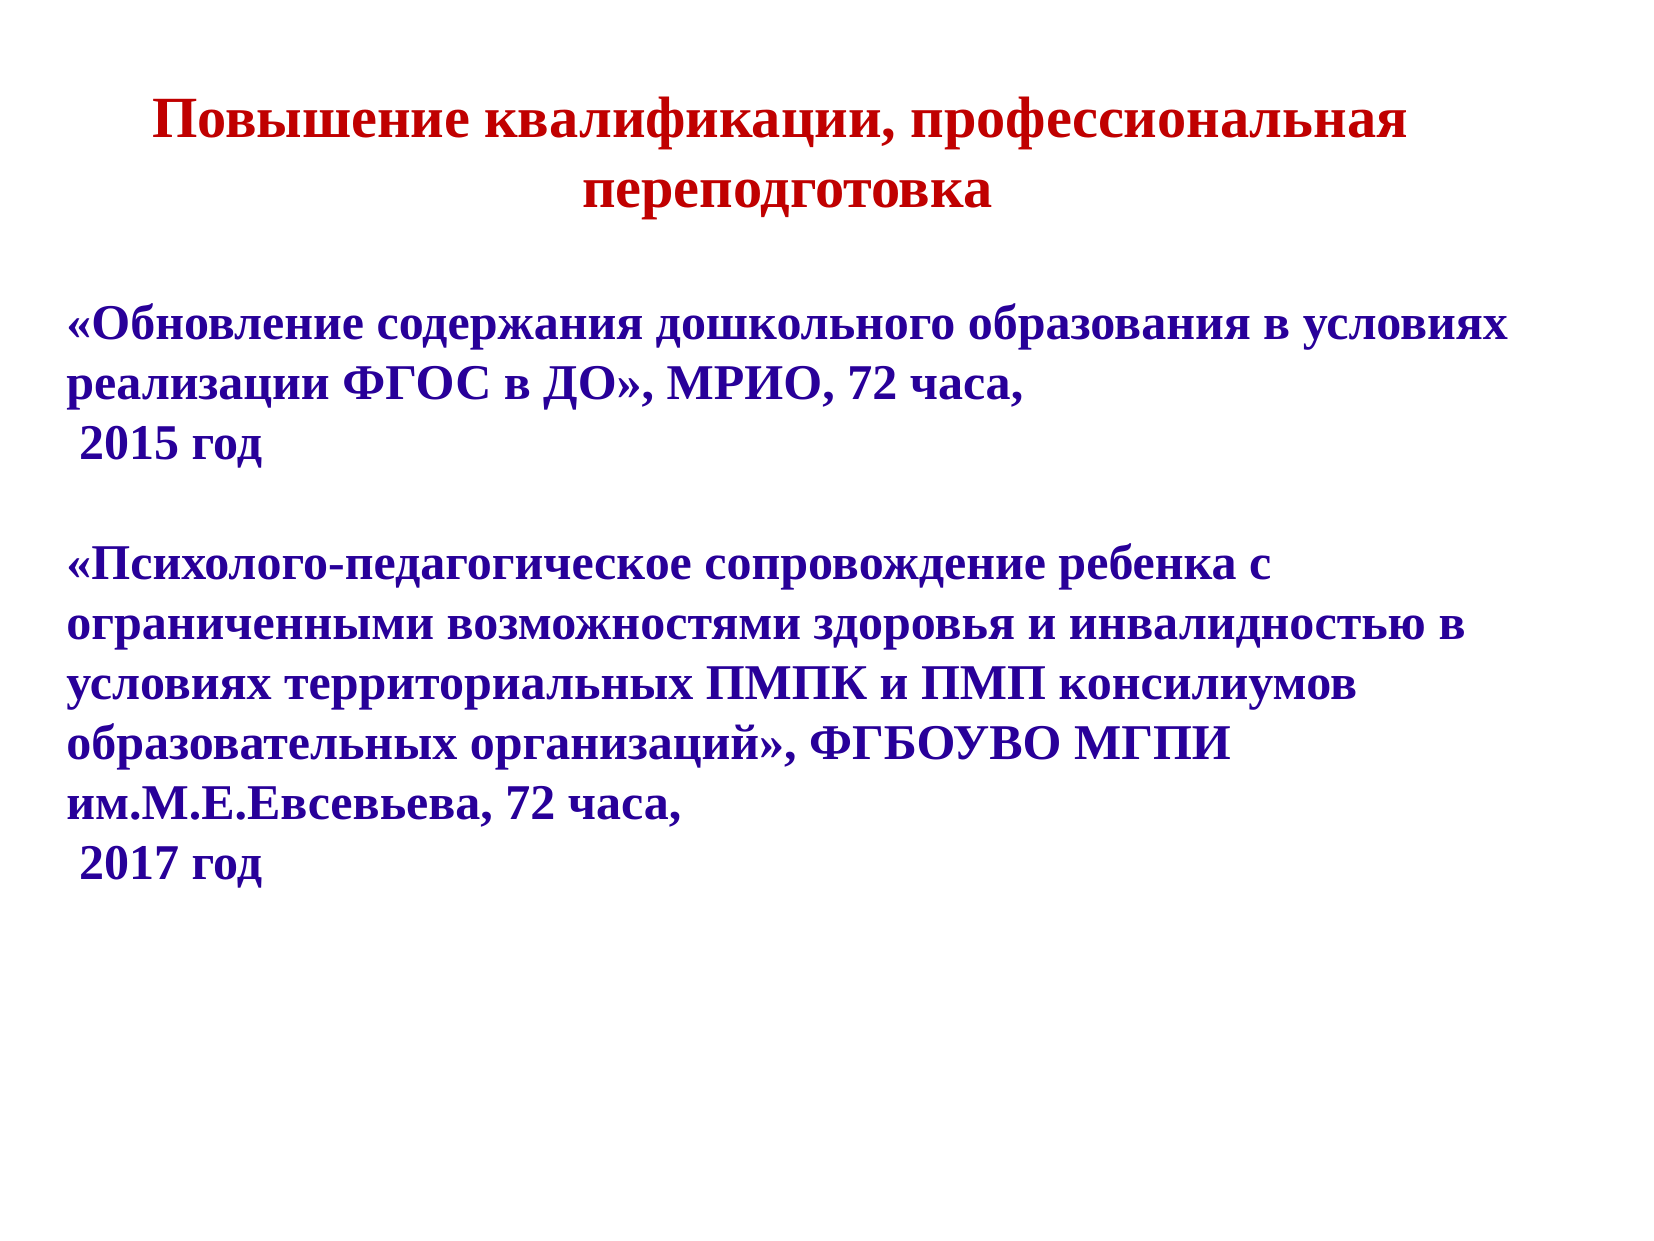

Повышение квалификации, профессиональная переподготовка
«Обновление содержания дошкольного образования в условиях реализации ФГОС в ДО», МРИО, 72 часа,
 2015 год
«Психолого-педагогическое сопровождение ребенка с ограниченными возможностями здоровья и инвалидностью в условиях территориальных ПМПК и ПМП консилиумов образовательных организаций», ФГБОУВО МГПИ им.М.Е.Евсевьева, 72 часа,
 2017 год